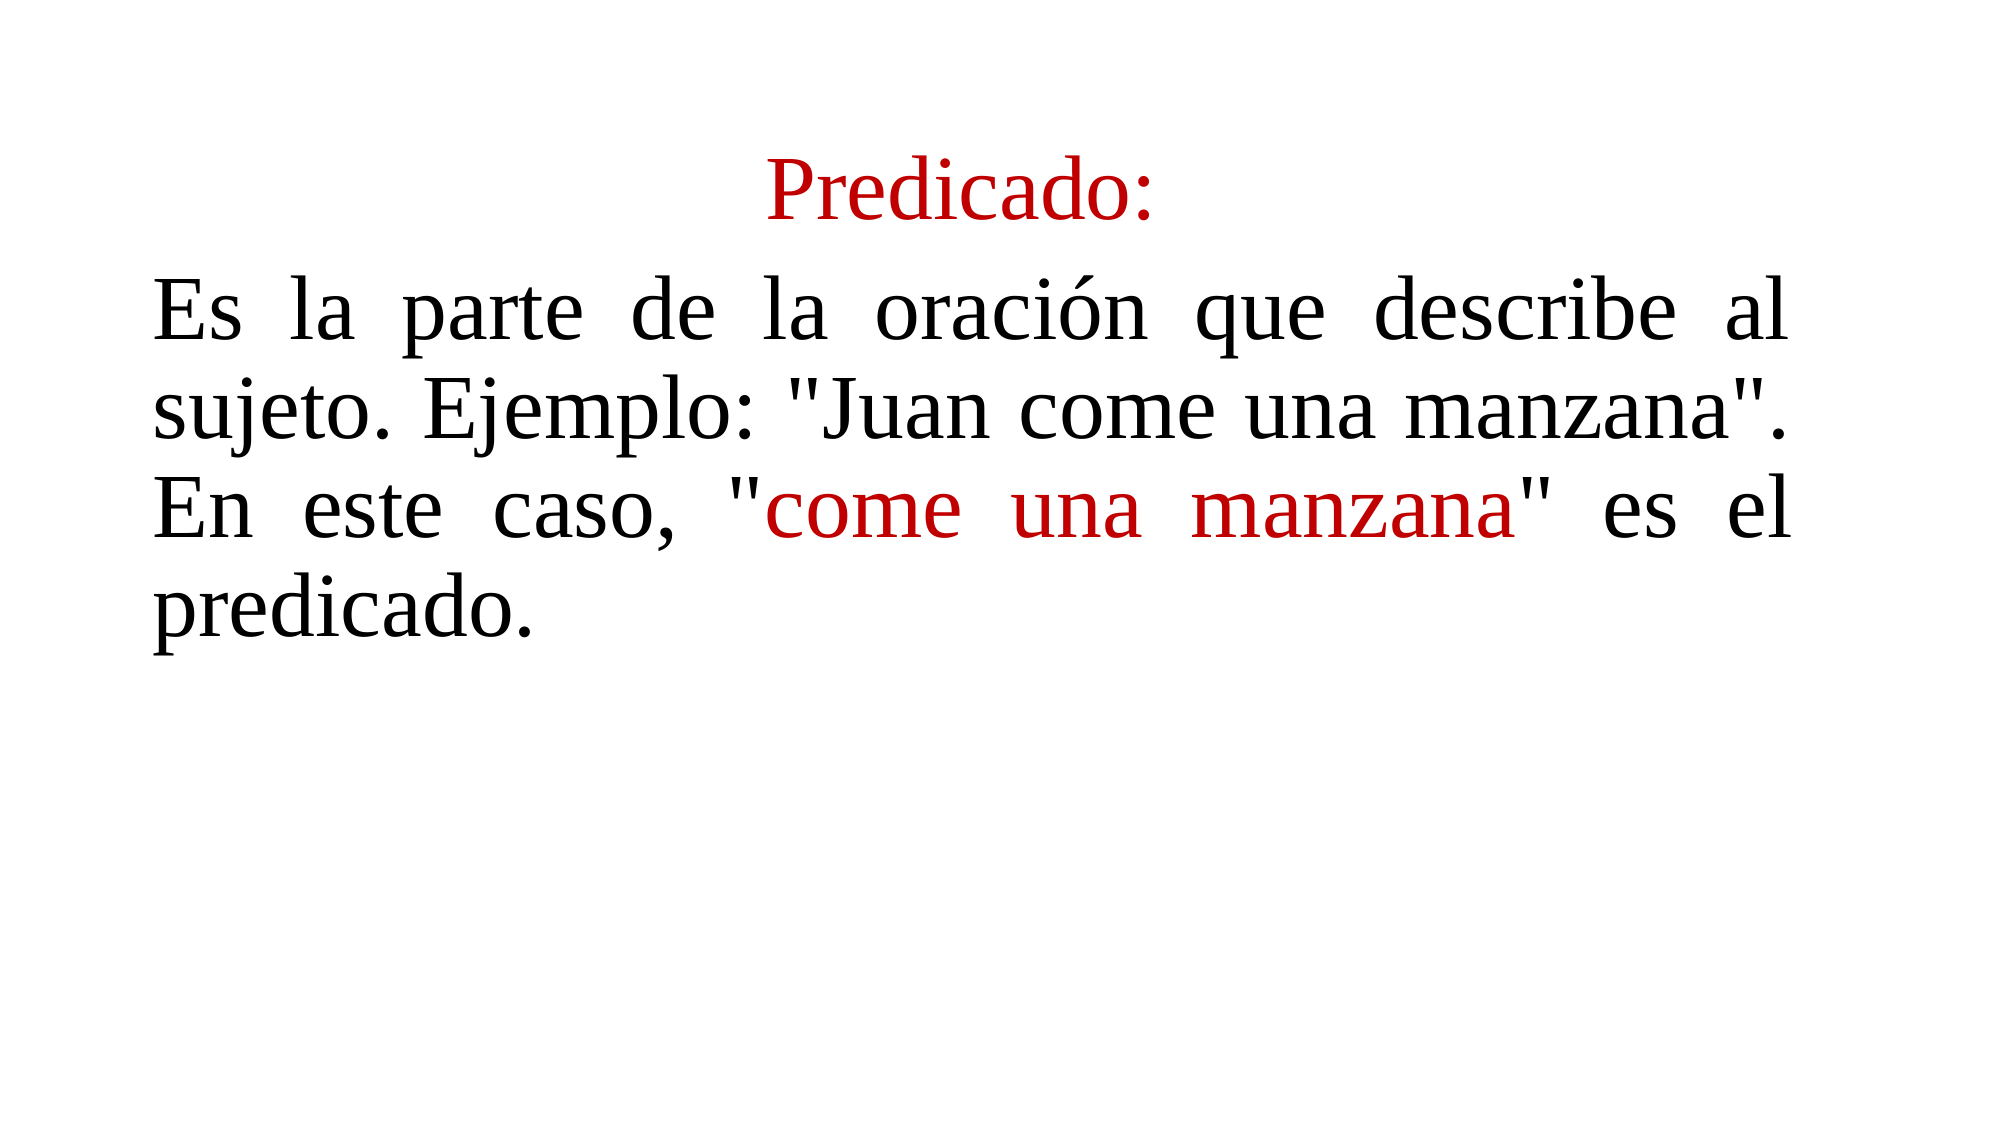

# Predicado:
Es la parte de la oración que describe al sujeto. Ejemplo: "Juan come una manzana". En este caso, "come una manzana" es el predicado.